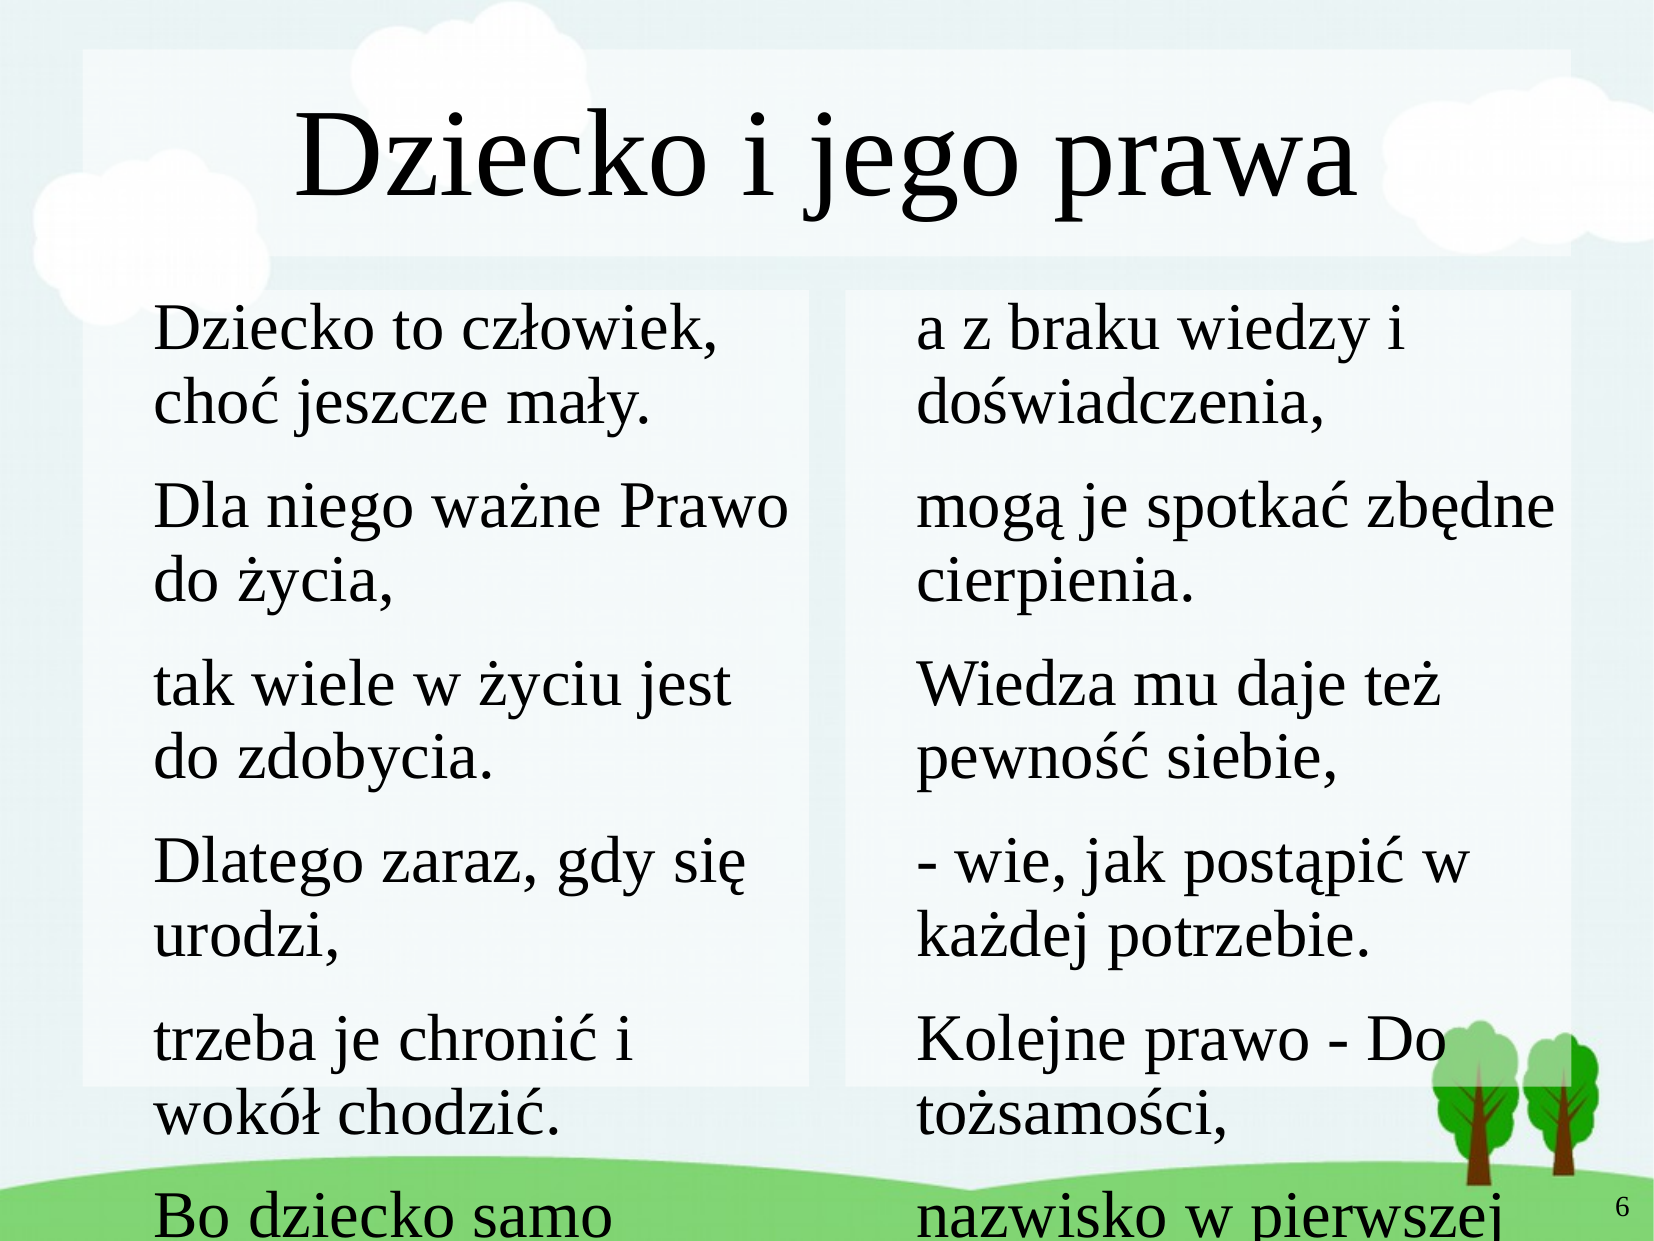

Dziecko i jego prawa
# Dziecko to człowiek, choć jeszcze mały.
Dla niego ważne Prawo do życia,
tak wiele w życiu jest do zdobycia.
Dlatego zaraz, gdy się urodzi,
trzeba je chronić i wokół chodzić.
Bo dziecko samo niechybnie zginie,
ma ważne Prawo, by żyć w rodzinie.
Będzie to mama, będzie to tata,
także rodzeństwo, co figle płata.
Rodzice – pierwsi opiekunowie,
oni zadbają o dziecka zdrowie.
Chronią i karmią, bawią, ubiorą,
do osiemnastu lat pracy jest sporo.
Pragną, by mądrze żyło na świecie,
w tym edukacja jest ważna przecież.
Nauka w dziecku szczęścia nie budzi
bo choć ma Prawo, to się natrudzi,
a z braku wiedzy i doświadczenia,
mogą je spotkać zbędne cierpienia.
Wiedza mu daje też pewność siebie,
- wie, jak postąpić w każdej potrzebie.
Kolejne prawo - Do tożsamości,
nazwisko w pierwszej tu kolejności.
Ma także prawo do tajemnicy,
pozna ją, kto się dla dziecka liczy.
Ostatnie prawo - Żyć bez przemocy,
tego stróż prawa dziś nie przeoczy.
Dziecka nie wolno bić, poszturchiwać,
w gniewie strofować, ani wyśmiewać,
zwracać uwagę przy innych ludziach,
dzieci to boli, widać po buziach.
W końcu tej listy największe Prawo,
wygra z nauką, wygra z zabawą,
napełnia dziecko szczęściem, radością
zwą je od zawsze ludzką Miłością.
6